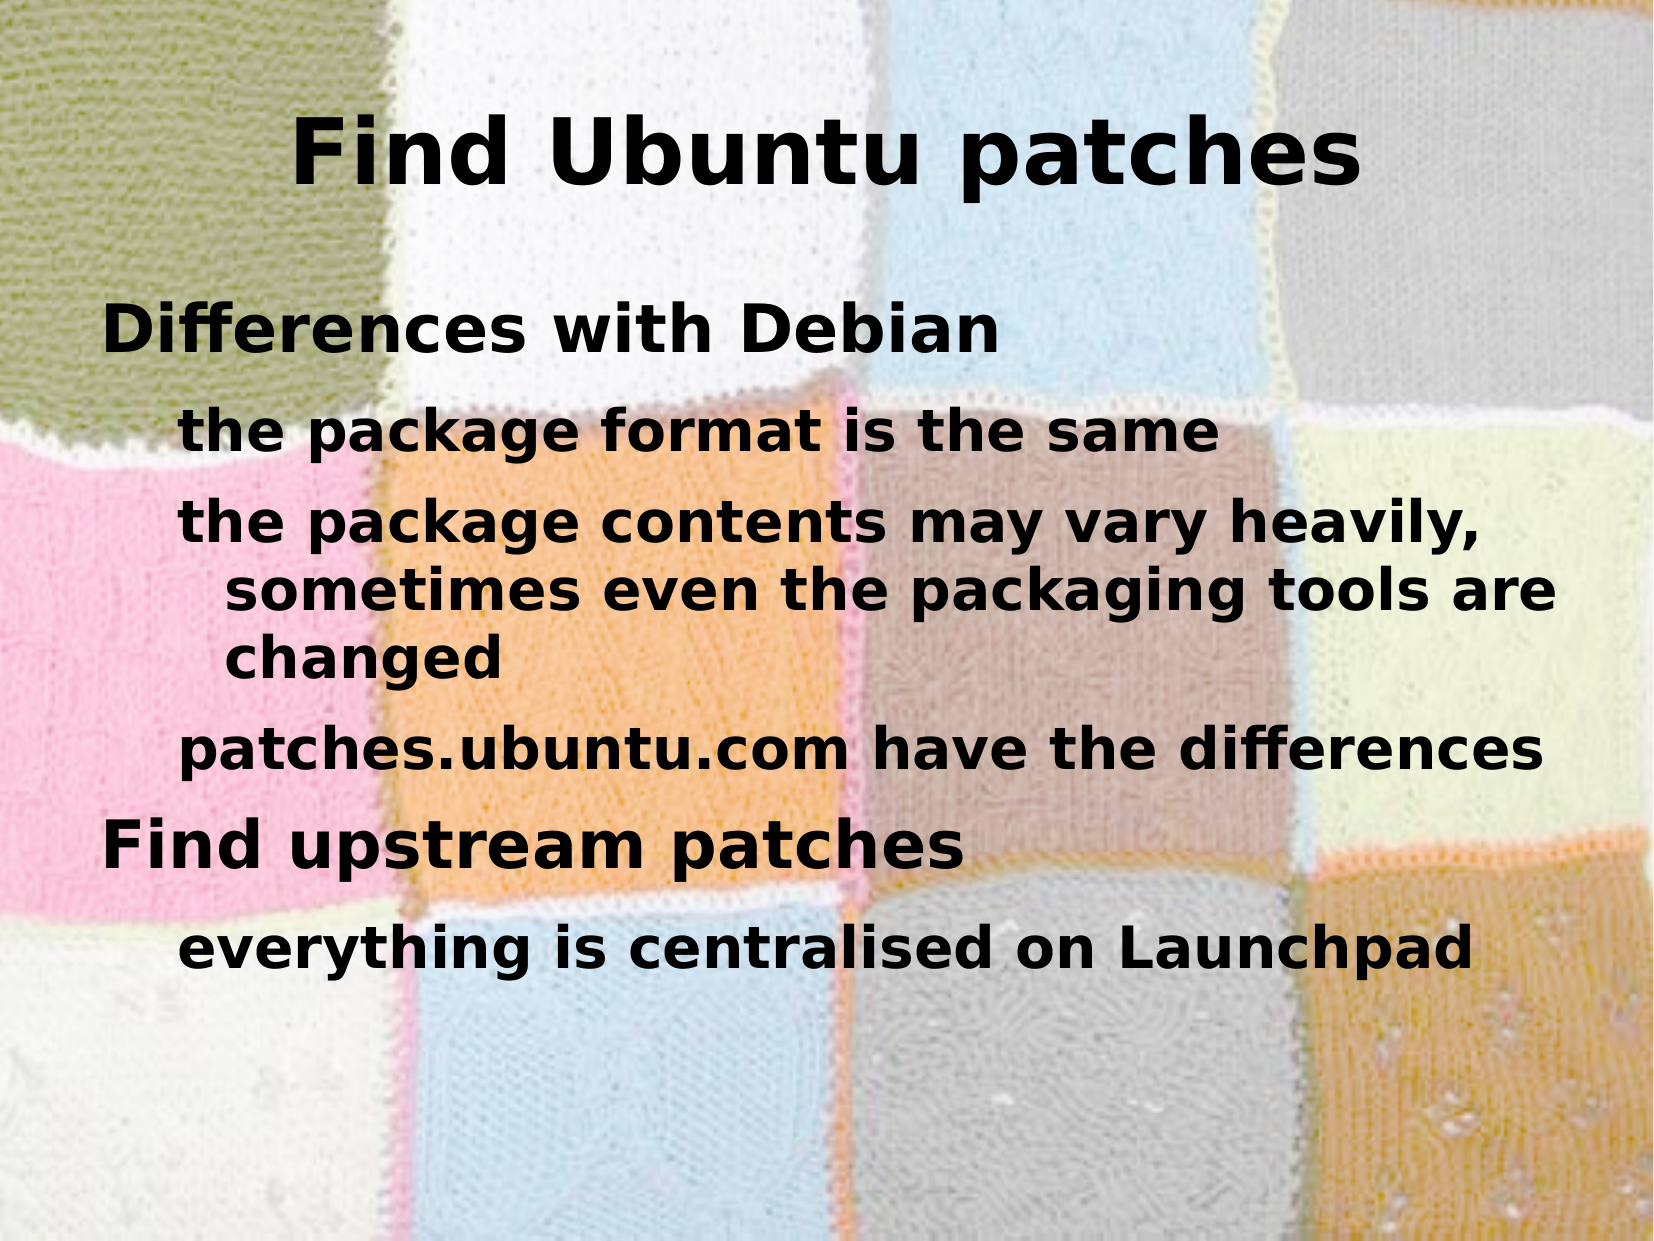

# Find Ubuntu patches
Differences with Debian
the package format is the same
the package contents may vary heavily, sometimes even the packaging tools are changed
patches.ubuntu.com have the differences
Find upstream patches
everything is centralised on Launchpad